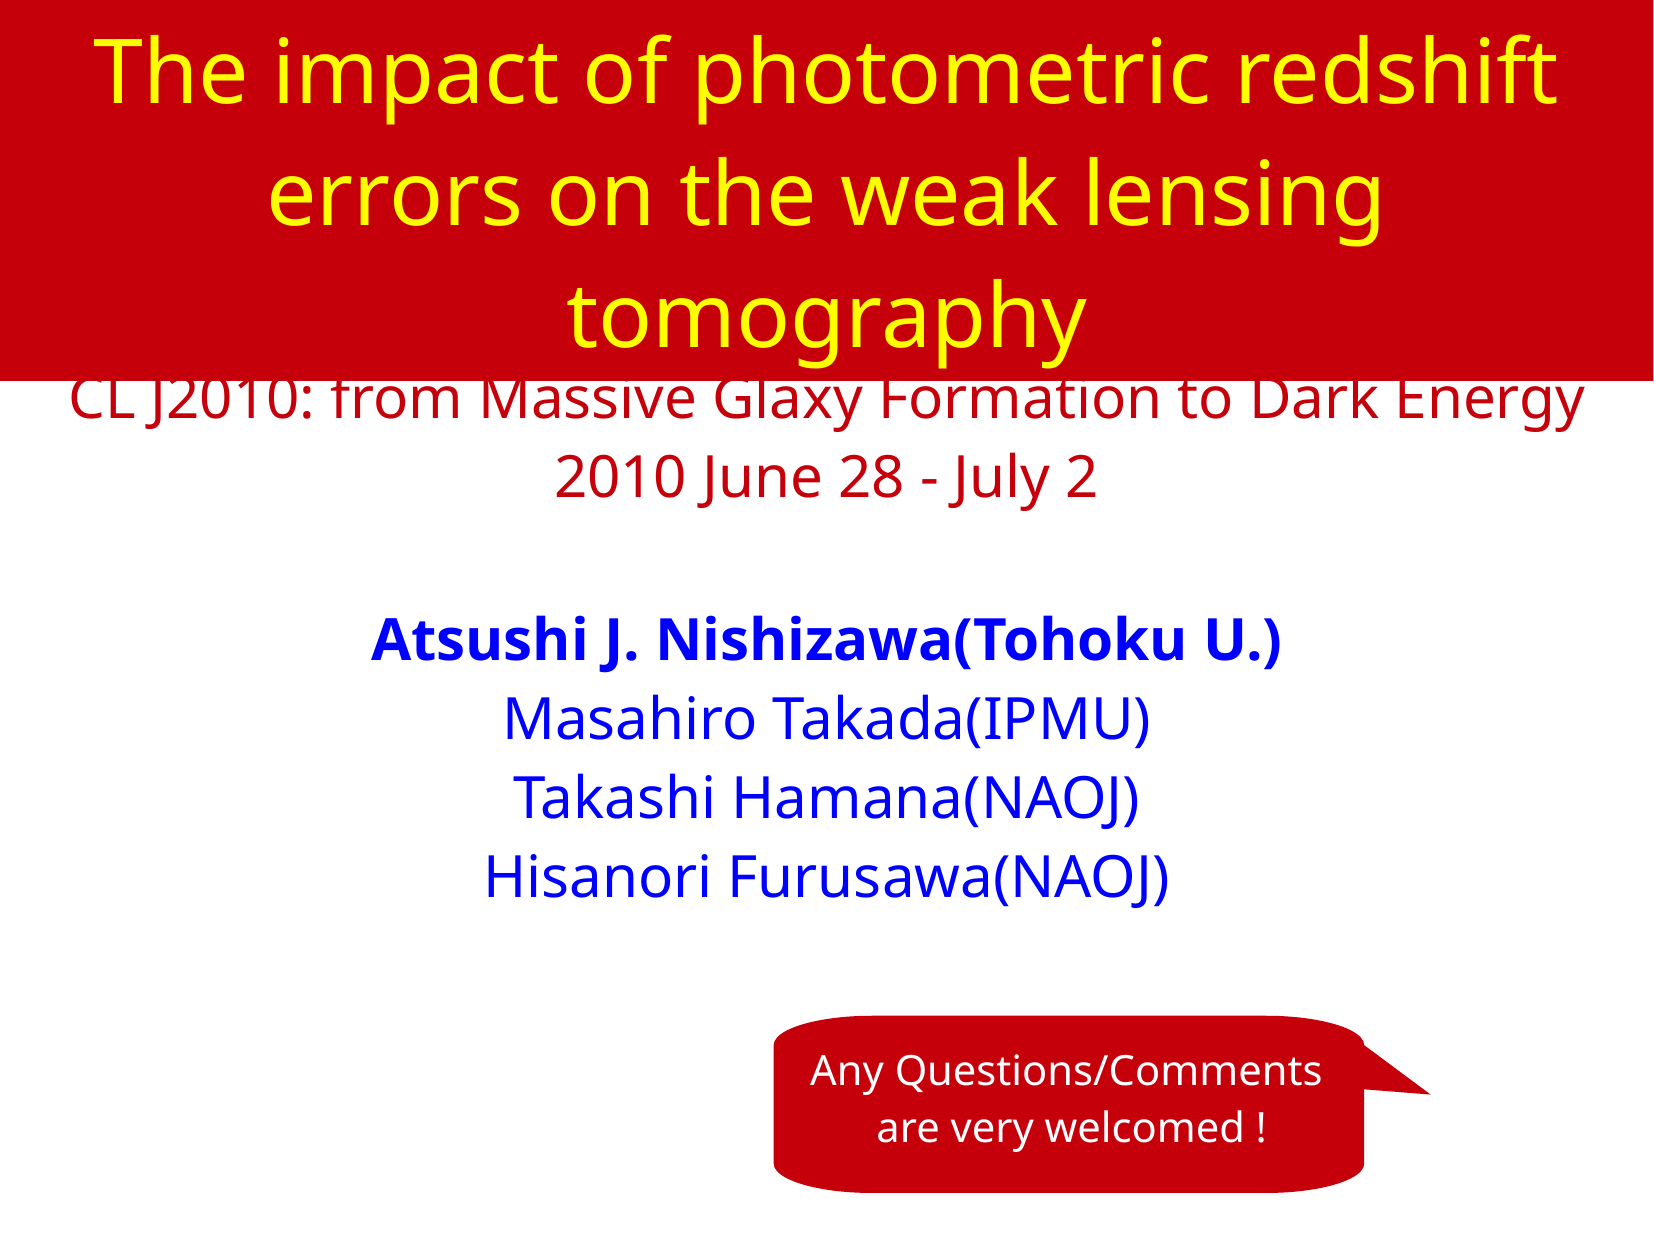

The impact of photometric redshift errors on the weak lensing tomography
CL J2010: from Massive Glaxy Formation to Dark Energy
2010 June 28 - July 2
Atsushi J. Nishizawa(Tohoku U.)
Masahiro Takada(IPMU)
Takashi Hamana(NAOJ)
Hisanori Furusawa(NAOJ)
Any Questions/Comments
are very welcomed !